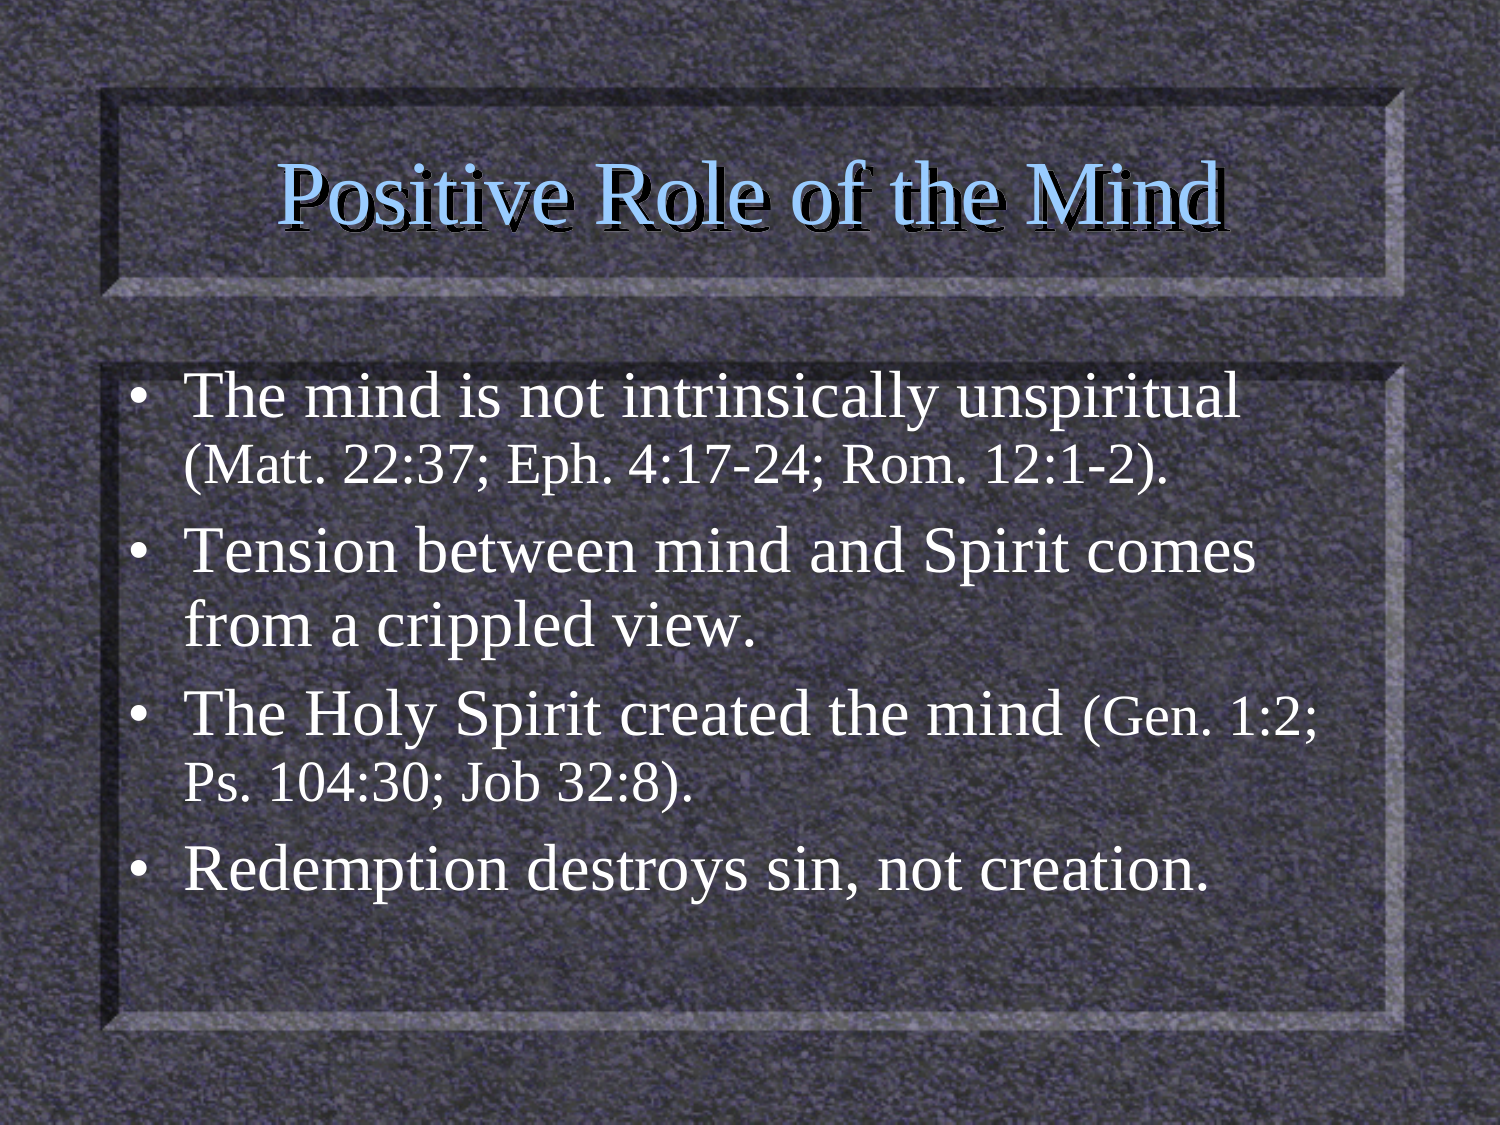

# Positive Role of the Mind
The mind is not intrinsically unspiritual (Matt. 22:37; Eph. 4:17-24; Rom. 12:1-2).
Tension between mind and Spirit comes from a crippled view.
The Holy Spirit created the mind (Gen. 1:2; Ps. 104:30; Job 32:8).
Redemption destroys sin, not creation.